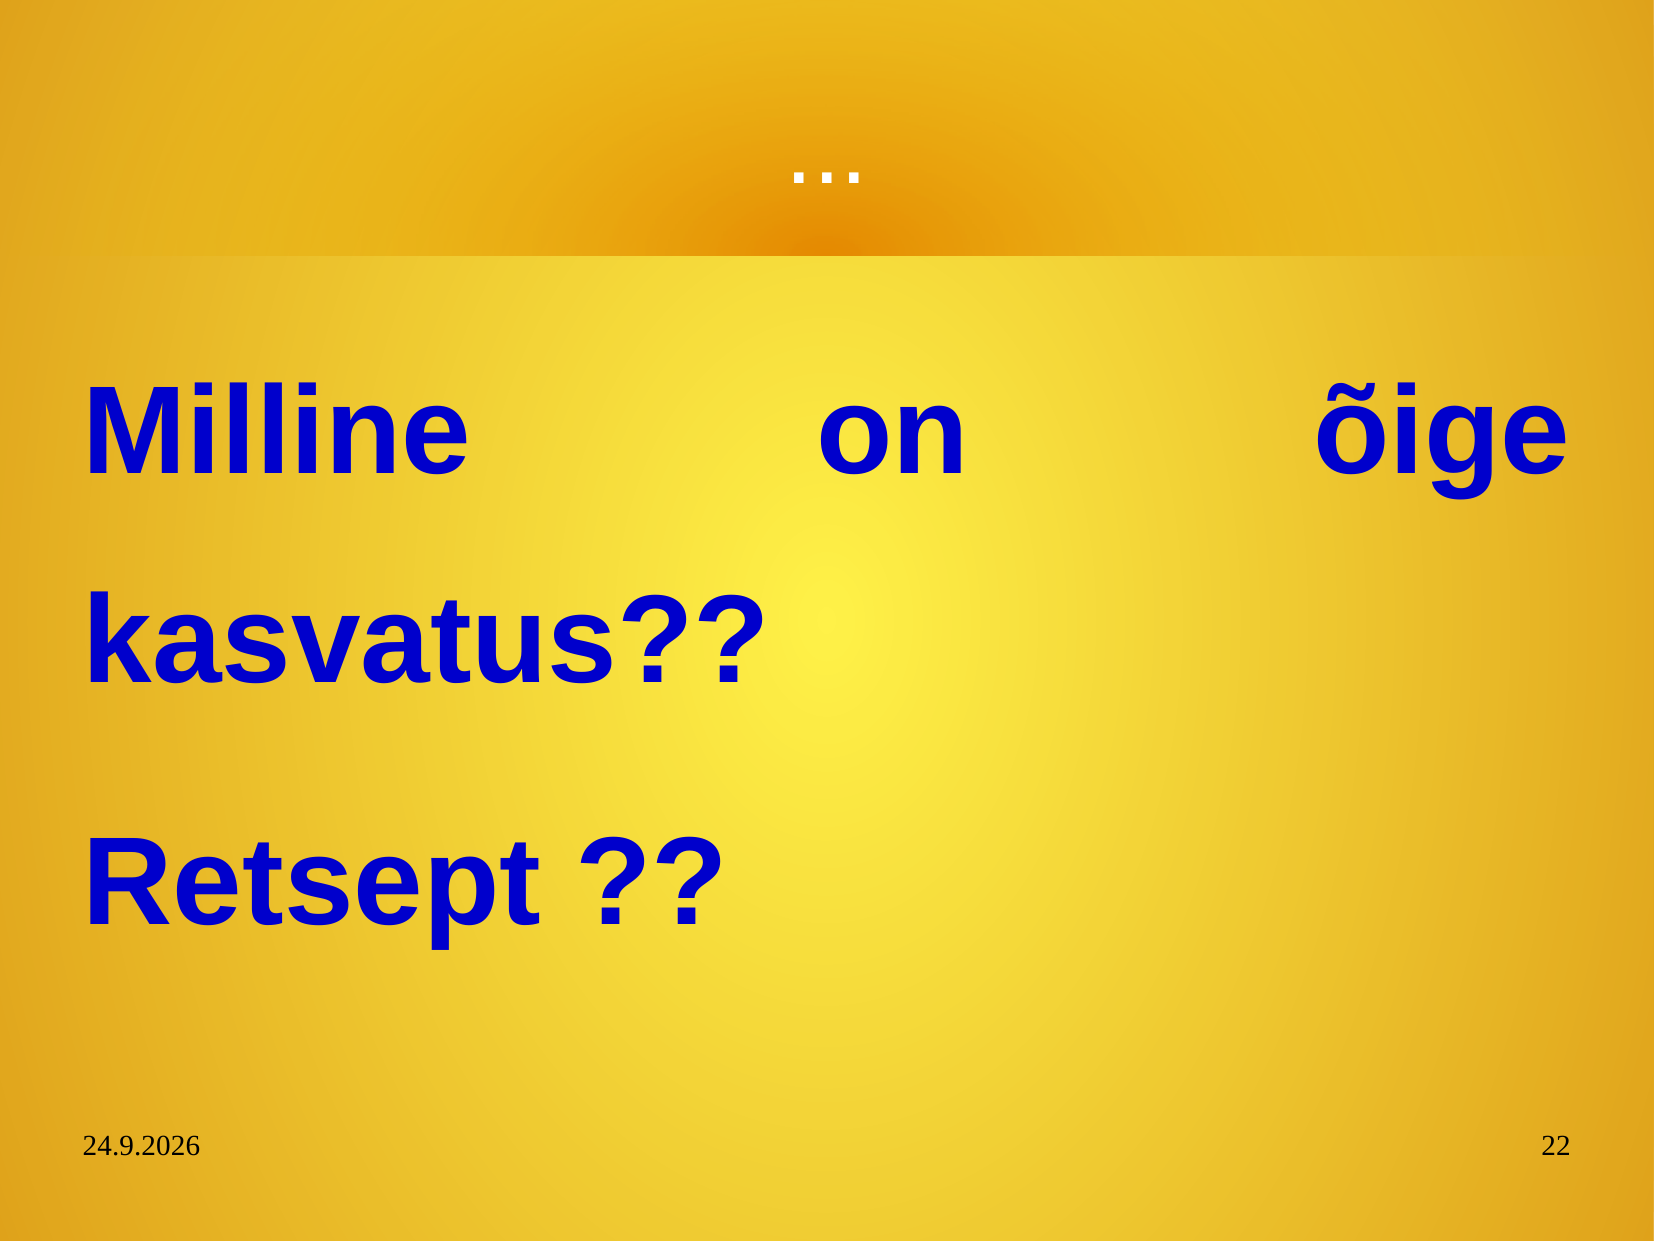

# ...
Milline on õige kasvatus??
Retsept ??
22